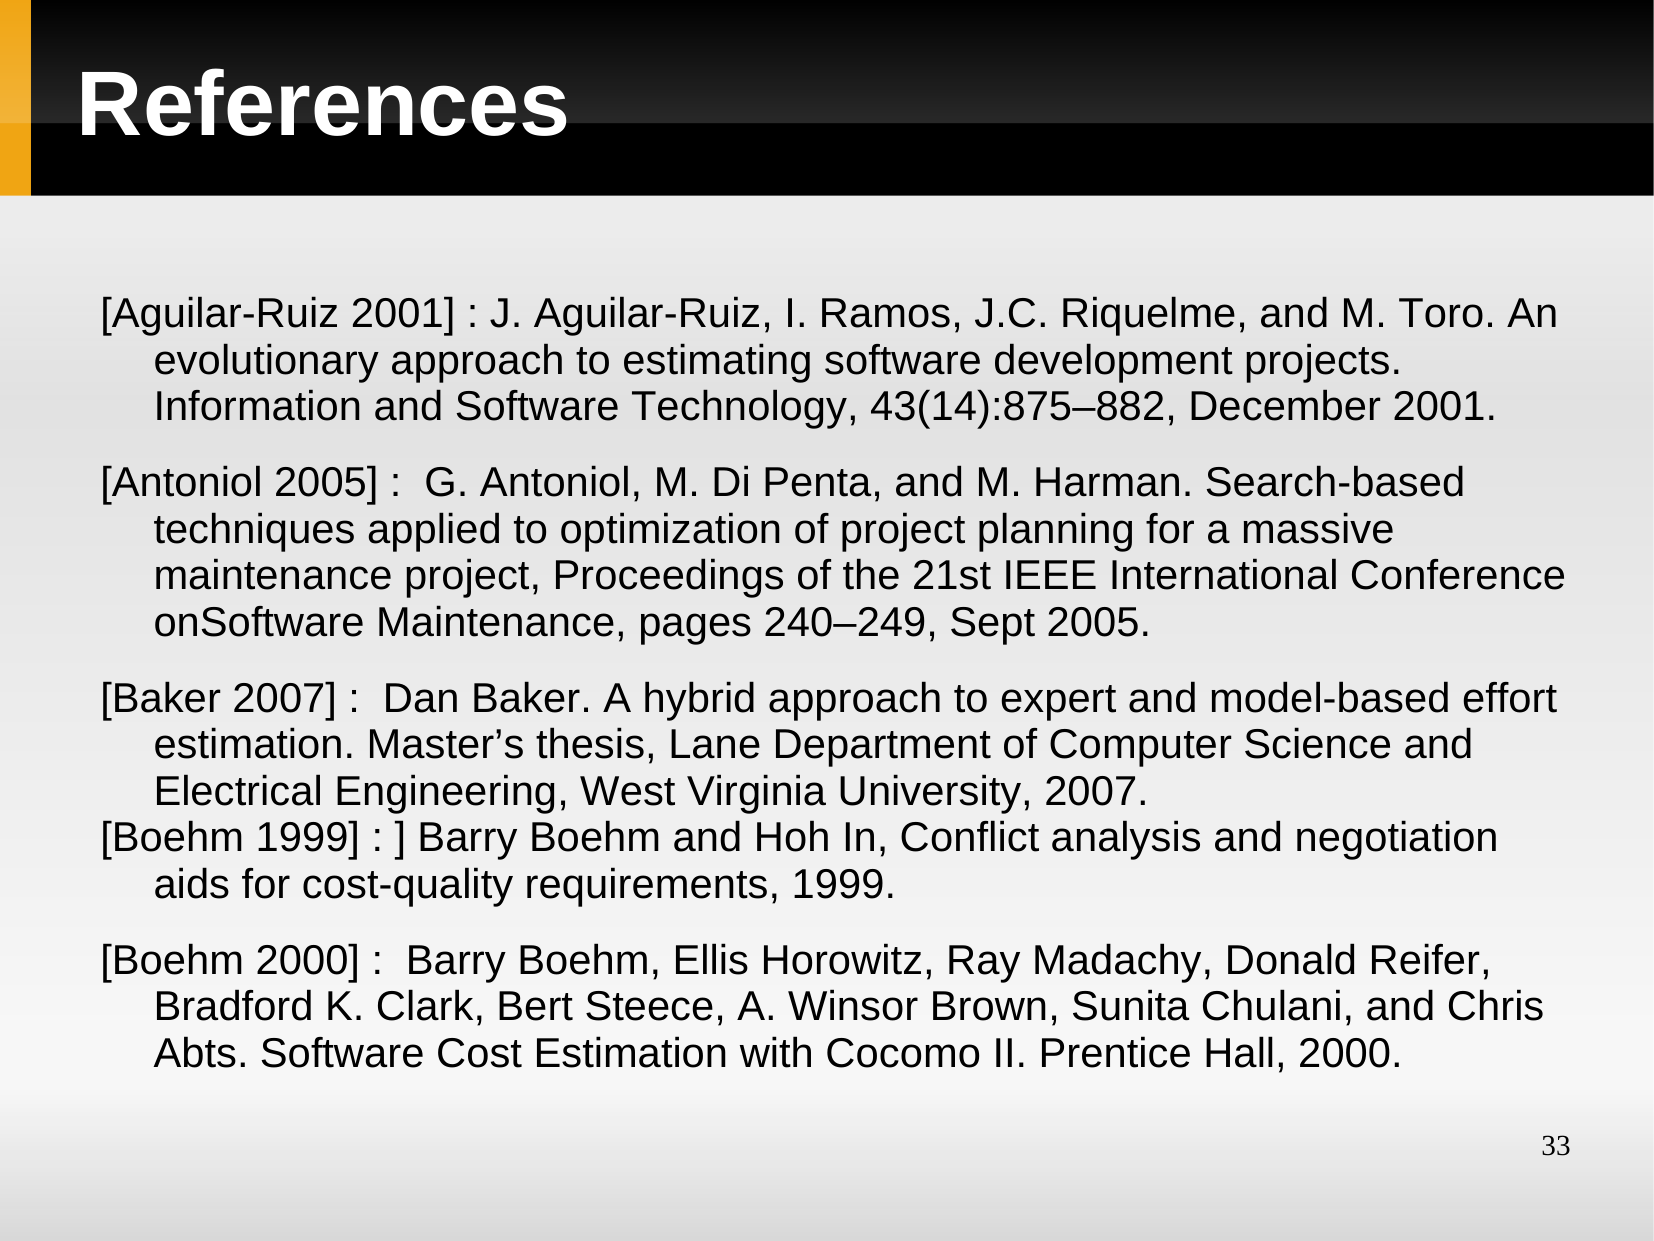

# References
[Aguilar-Ruiz 2001] : J. Aguilar-Ruiz, I. Ramos, J.C. Riquelme, and M. Toro. An evolutionary approach to estimating software development projects. Information and Software Technology, 43(14):875–882, December 2001.
[Antoniol 2005] : G. Antoniol, M. Di Penta, and M. Harman. Search-based techniques applied to optimization of project planning for a massive maintenance project, Proceedings of the 21st IEEE International Conference onSoftware Maintenance, pages 240–249, Sept 2005.
[Baker 2007] : Dan Baker. A hybrid approach to expert and model-based effort estimation. Master’s thesis, Lane Department of Computer Science and Electrical Engineering, West Virginia University, 2007.
[Boehm 1999] : ] Barry Boehm and Hoh In, Conﬂict analysis and negotiation aids for cost-quality requirements, 1999.
[Boehm 2000] : Barry Boehm, Ellis Horowitz, Ray Madachy, Donald Reifer, Bradford K. Clark, Bert Steece, A. Winsor Brown, Sunita Chulani, and Chris Abts. Software Cost Estimation with Cocomo II. Prentice Hall, 2000.
33